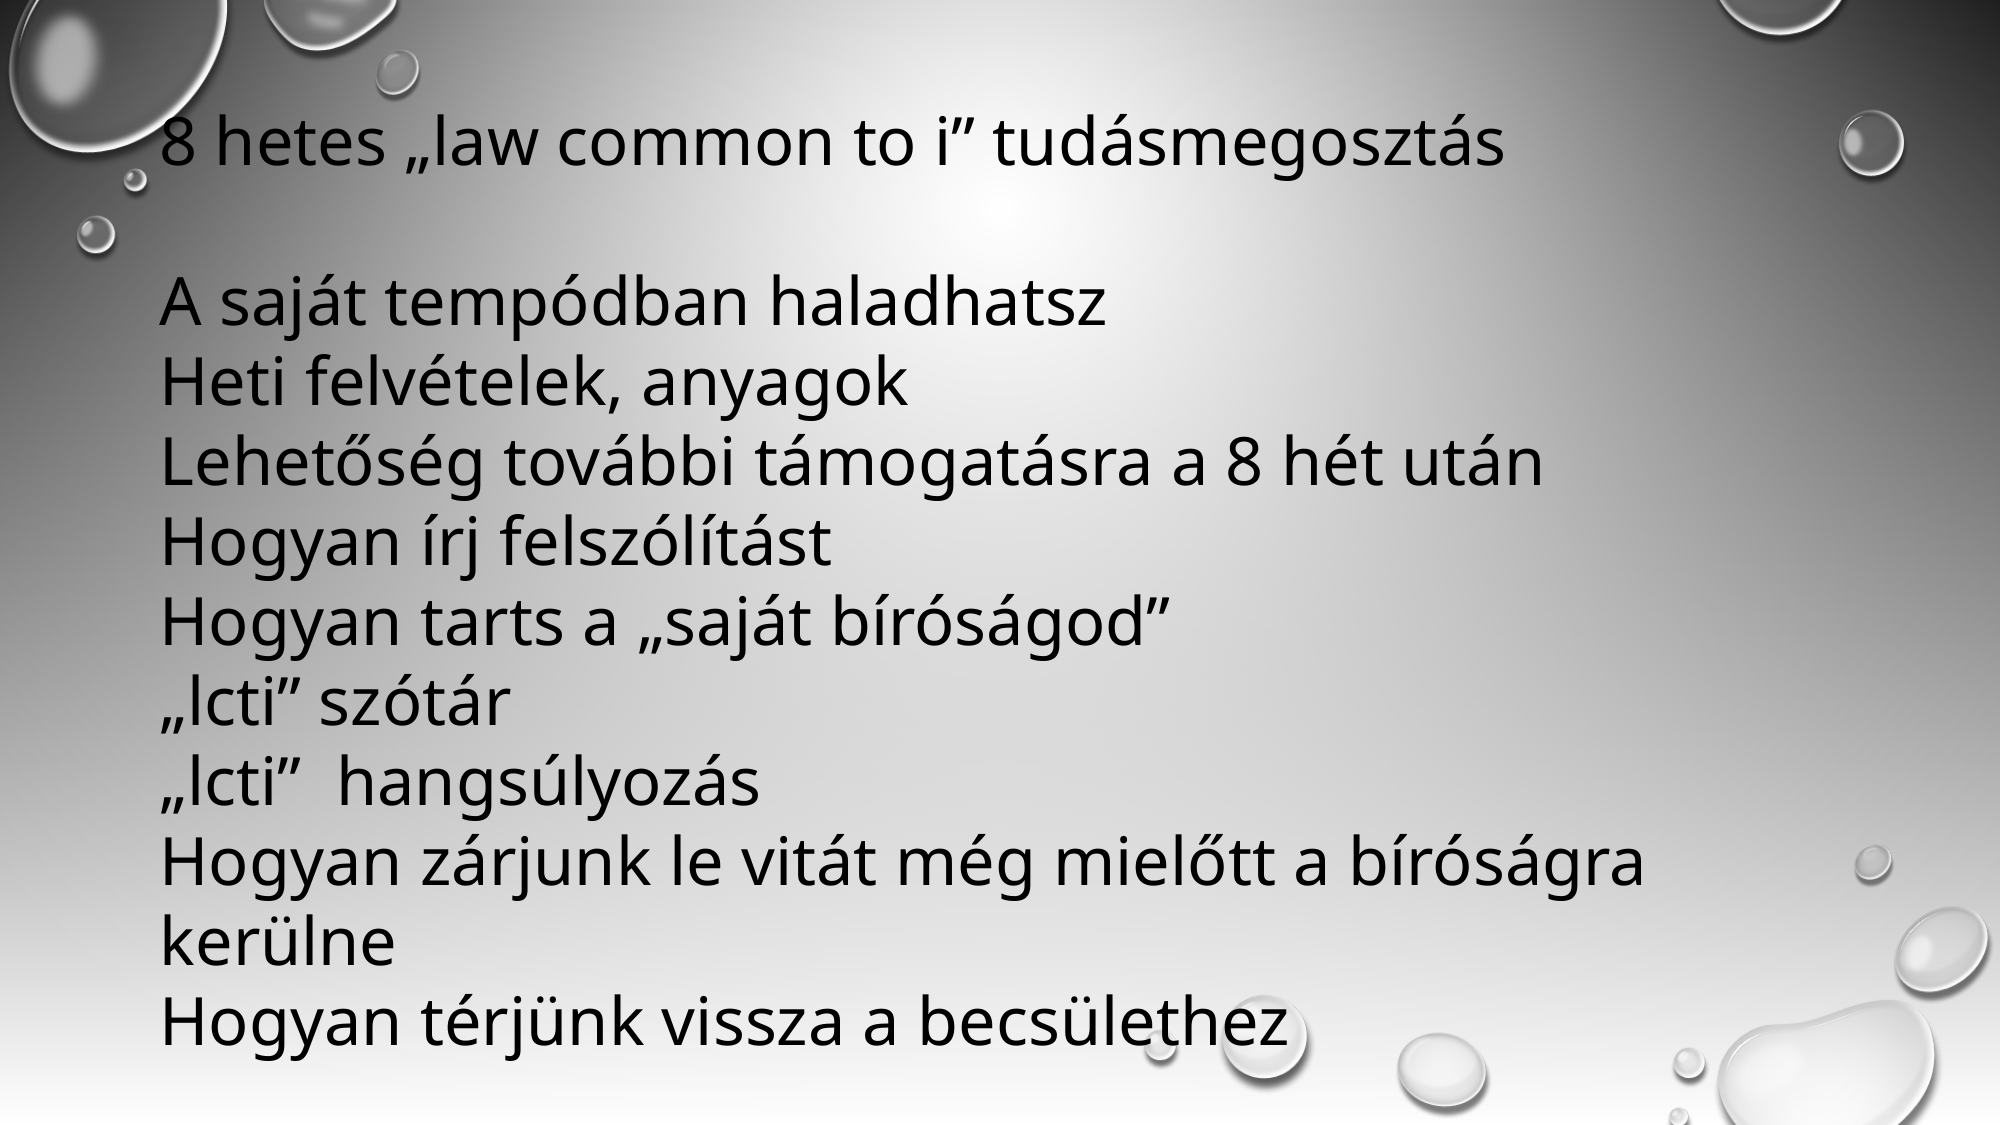

8 hetes „law common to i” tudásmegosztás
A saját tempódban haladhatsz
Heti felvételek, anyagok
Lehetőség további támogatásra a 8 hét után
Hogyan írj felszólítást
Hogyan tarts a „saját bíróságod”
„lcti” szótár
„lcti” hangsúlyozás
Hogyan zárjunk le vitát még mielőtt a bíróságra kerülne
Hogyan térjünk vissza a becsülethez